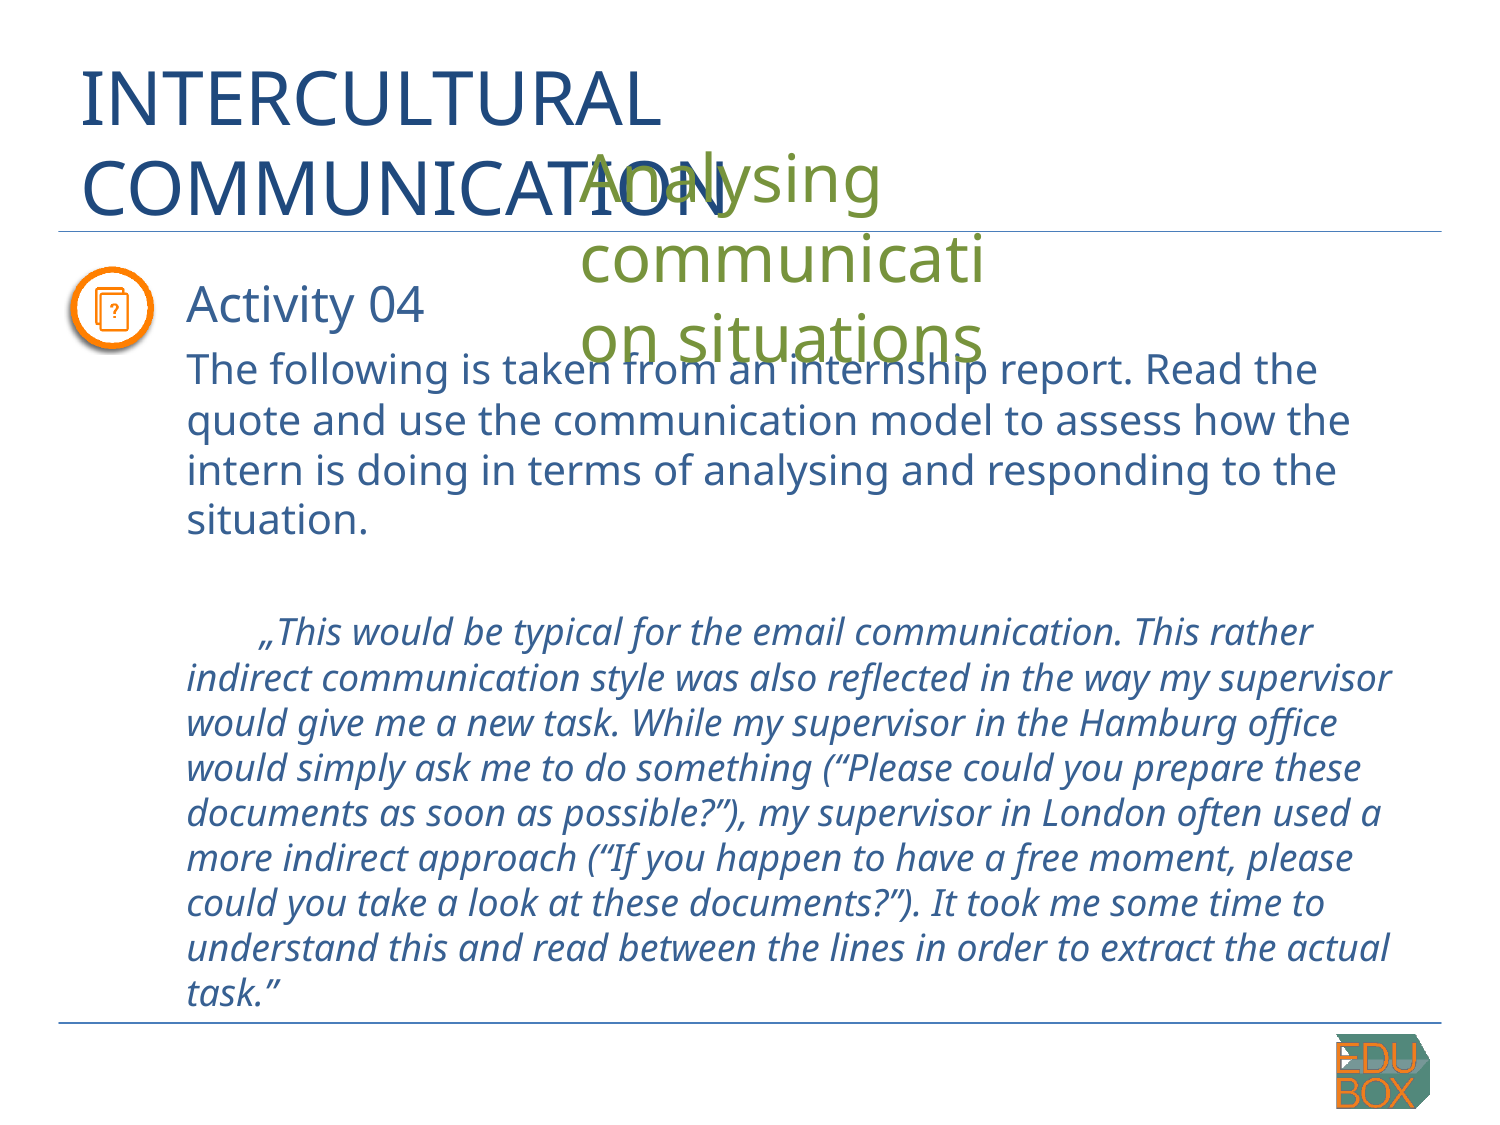

# INTERCULTURAL COMMUNICATION
Analysing communication situations
Activity 04
The following is taken from an internship report. Read the quote and use the communication model to assess how the intern is doing in terms of analysing and responding to the situation.
	„This would be typical for the email communication. This rather indirect communication style was also reflected in the way my supervisor would give me a new task. While my supervisor in the Hamburg office would simply ask me to do something (“Please could you prepare these documents as soon as possible?”), my supervisor in London often used a more indirect approach (“If you happen to have a free moment, please could you take a look at these documents?”). It took me some time to understand this and read between the lines in order to extract the actual task.”